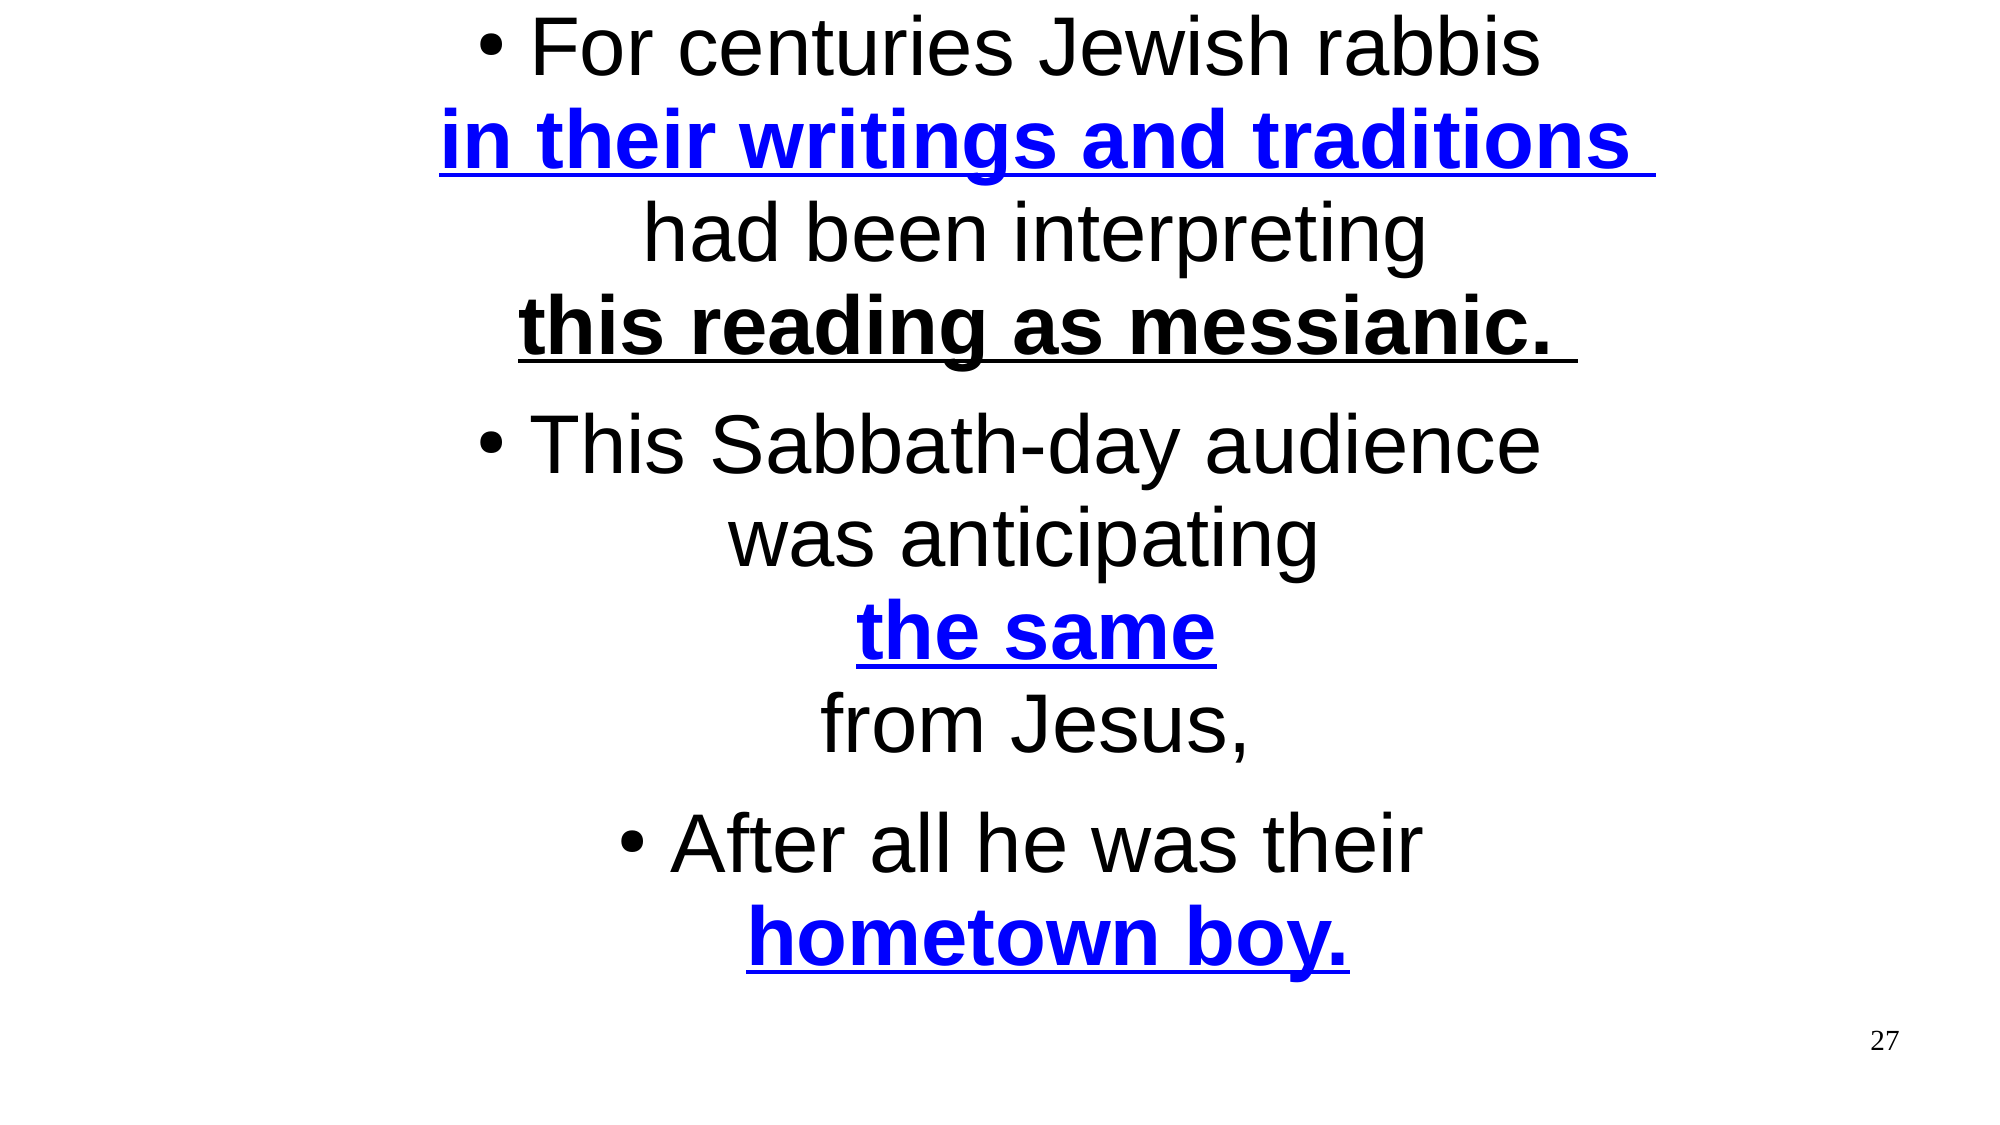

# For centuries Jewish rabbis in their writings and traditions had been interpreting this reading as messianic.
This Sabbath-day audience
was anticipating
the same
from Jesus,
After all he was their
hometown boy.
27